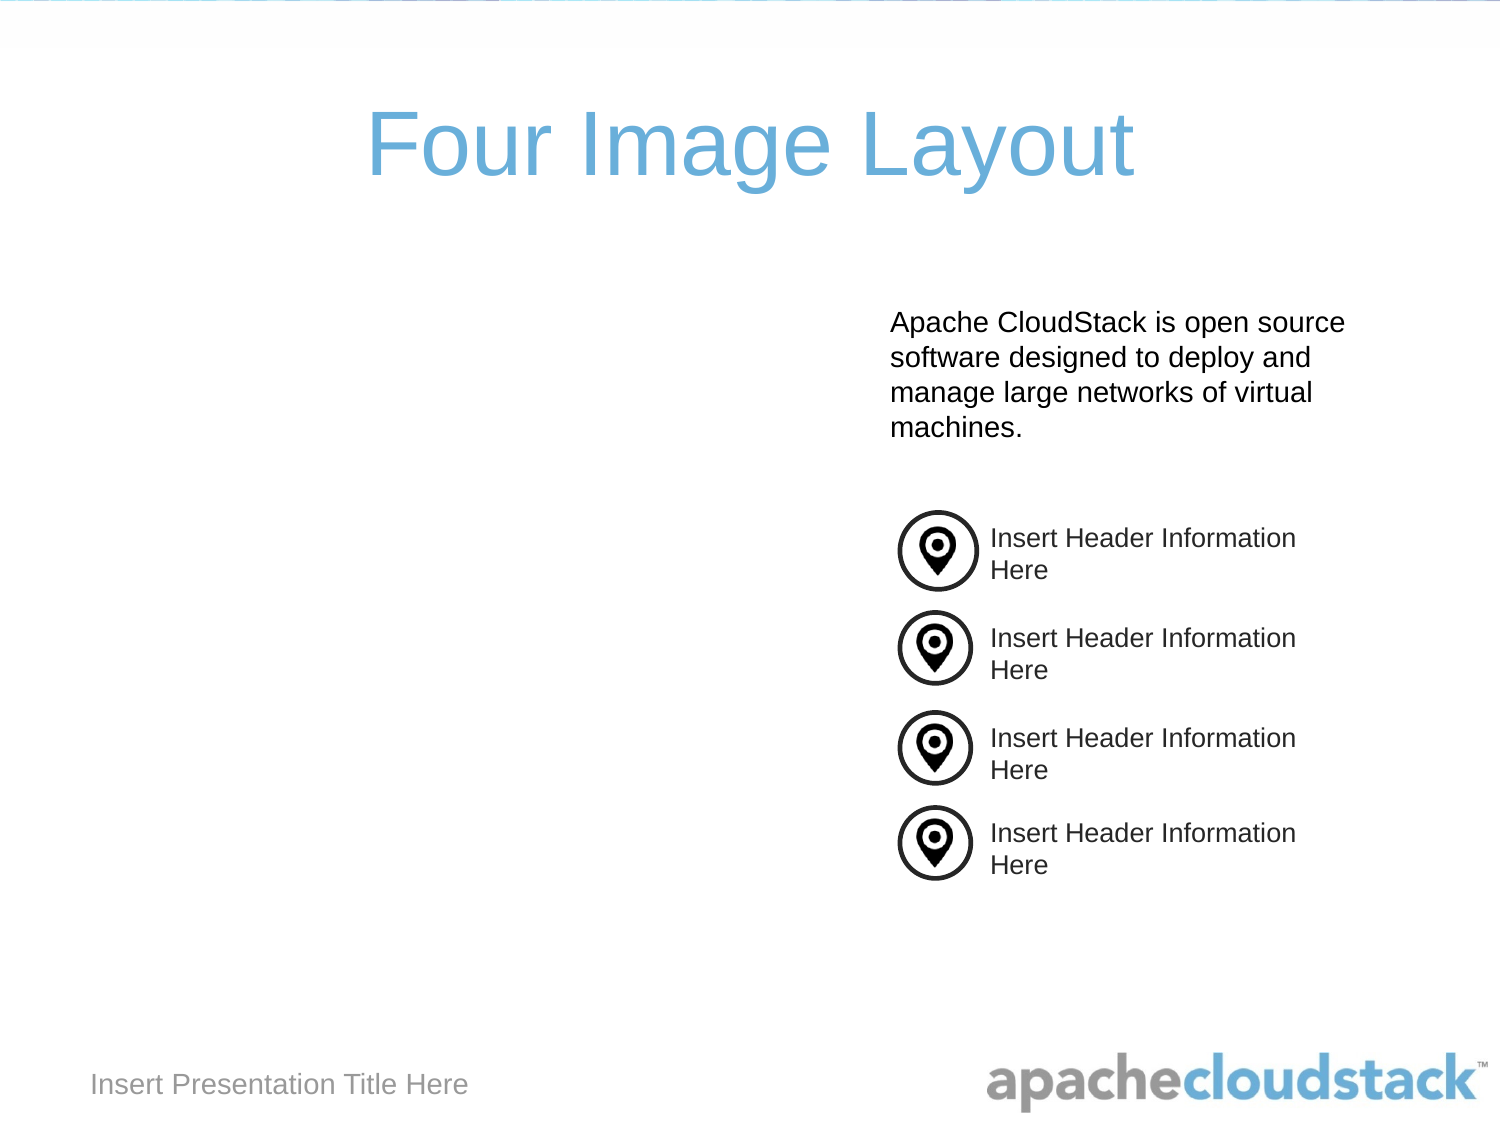

# Four Image Layout
Apache CloudStack is open source software designed to deploy and manage large networks of virtual machines.
Insert Header Information Here
Insert Header Information Here
Insert Header Information Here
Insert Header Information Here
Insert Presentation Title Here